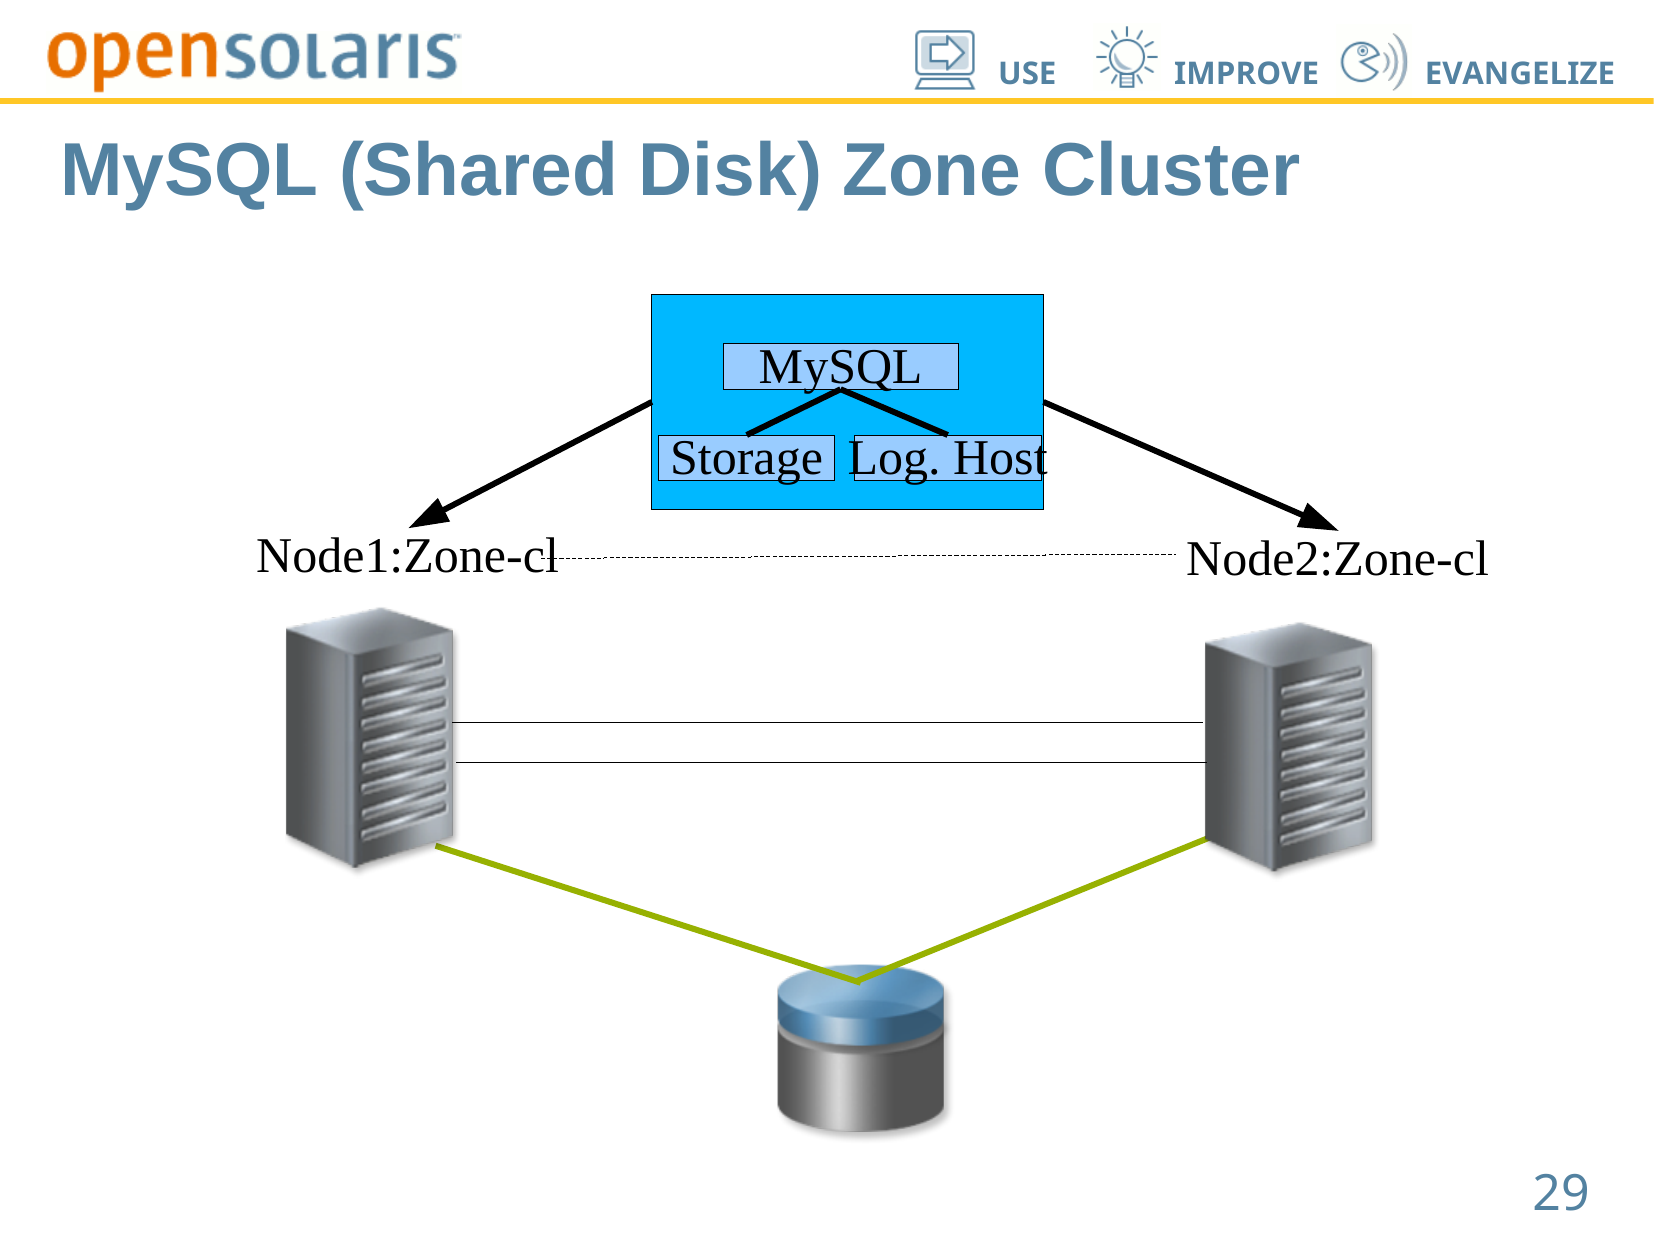

# MySQL (Shared Disk) Zone Cluster
MySQL
Storage
Log. Host
Node1:Zone-cl
Node2:Zone-cl